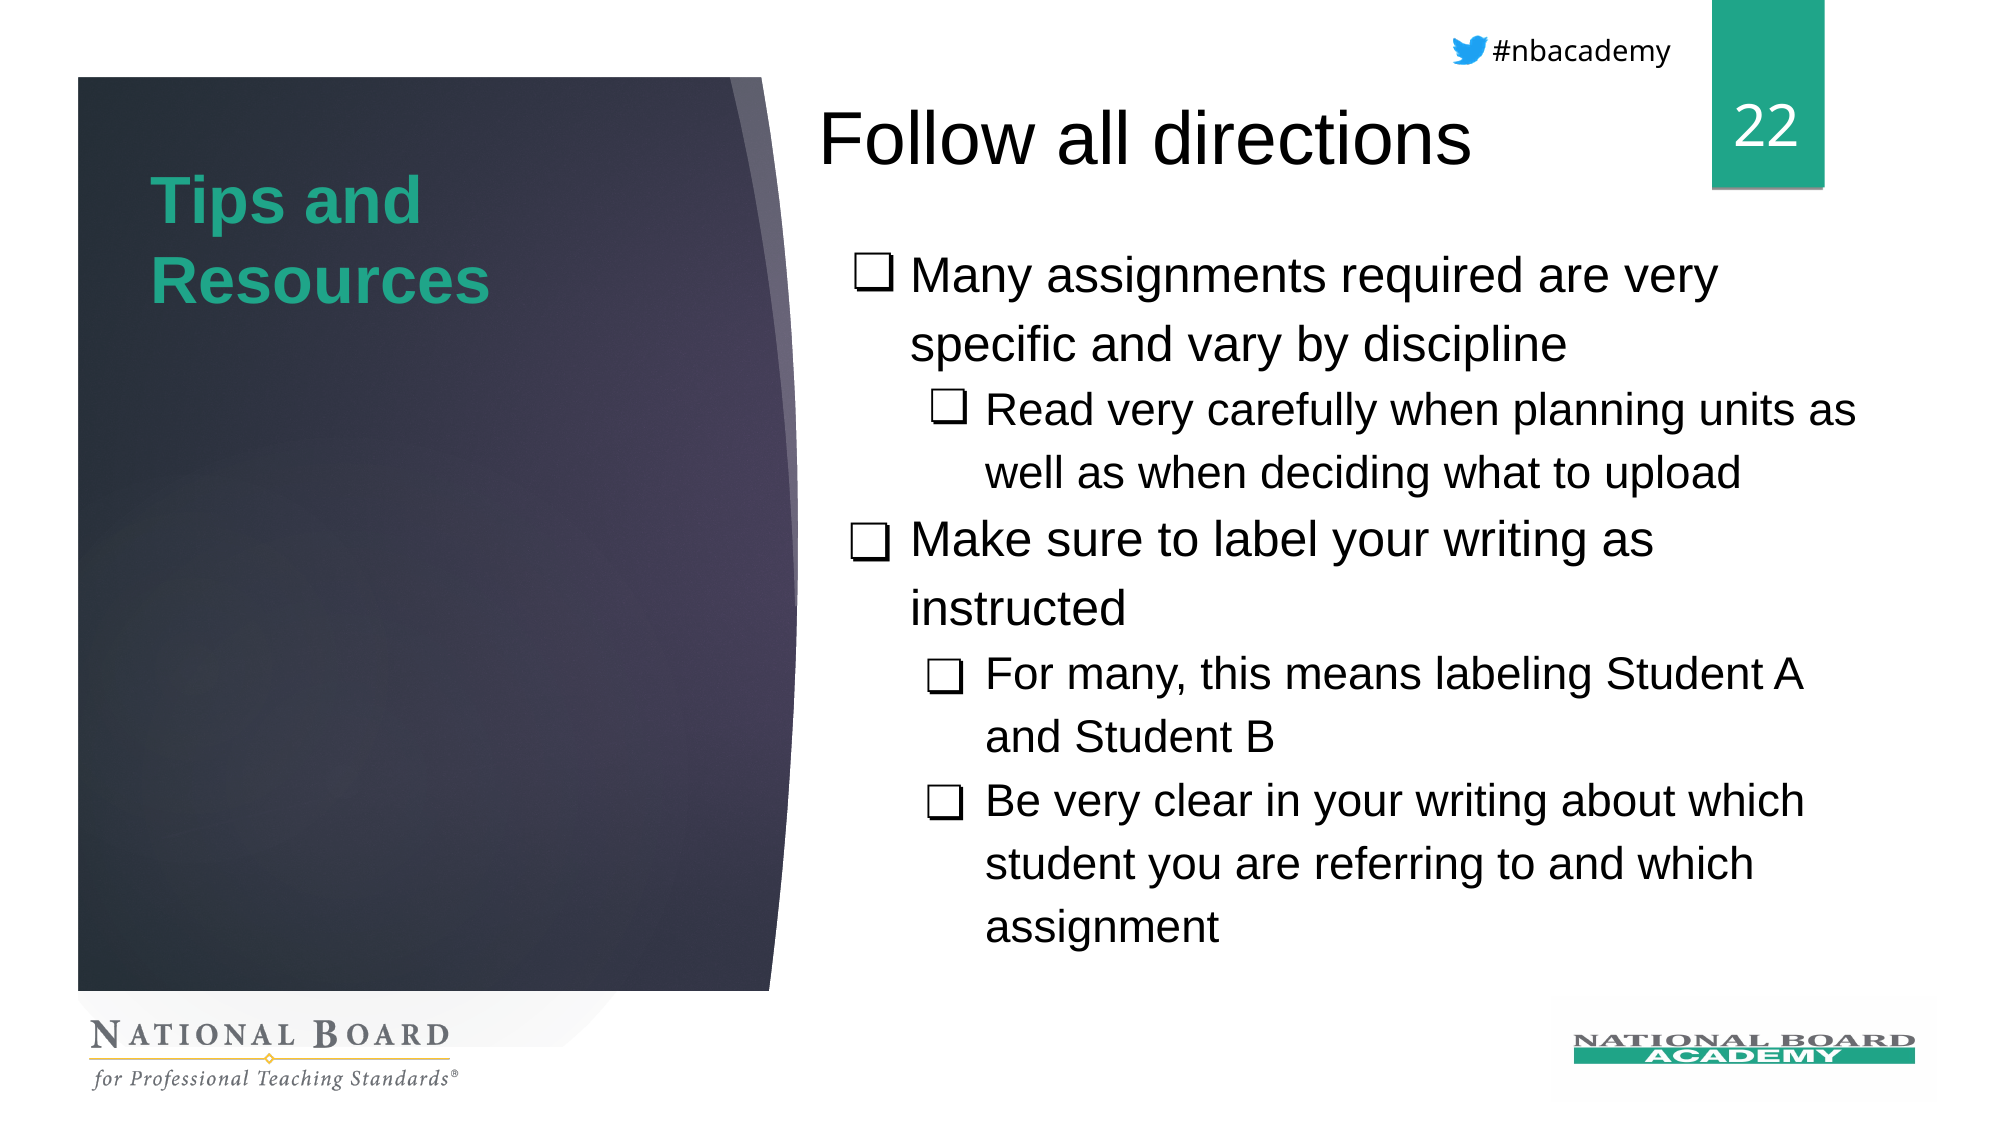

# Follow all directions
Tips and Resources
Many assignments required are very specific and vary by discipline
Read very carefully when planning units as well as when deciding what to upload
Make sure to label your writing as instructed
For many, this means labeling Student A and Student B
Be very clear in your writing about which student you are referring to and which assignment